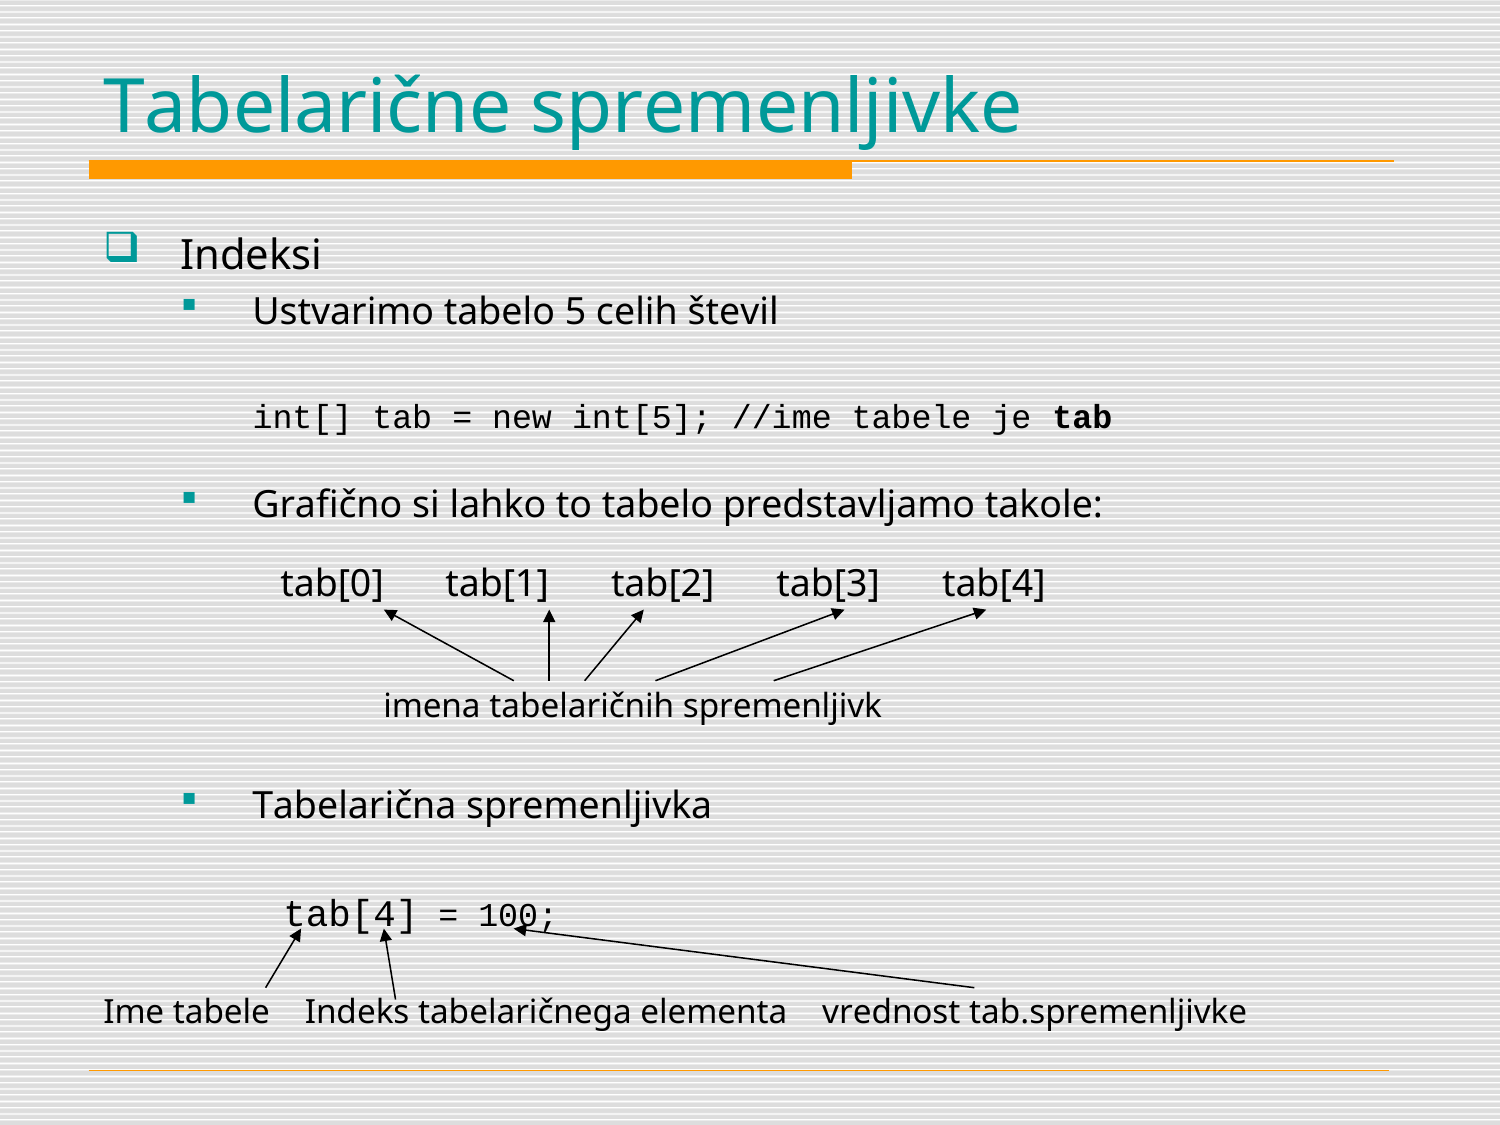

# Tabelarične spremenljivke
Indeksi
Ustvarimo tabelo 5 celih števil
int[] tab = new int[5]; //ime tabele je tab
Grafično si lahko to tabelo predstavljamo takole:
 imena tabelaričnih spremenljivk
Tabelarična spremenljivka
 tab[4] = 100;
Ime tabele Indeks tabelaričnega elementa vrednost tab.spremenljivke
| tab[0] | tab[1] | tab[2] | tab[3] | tab[4] |
| --- | --- | --- | --- | --- |